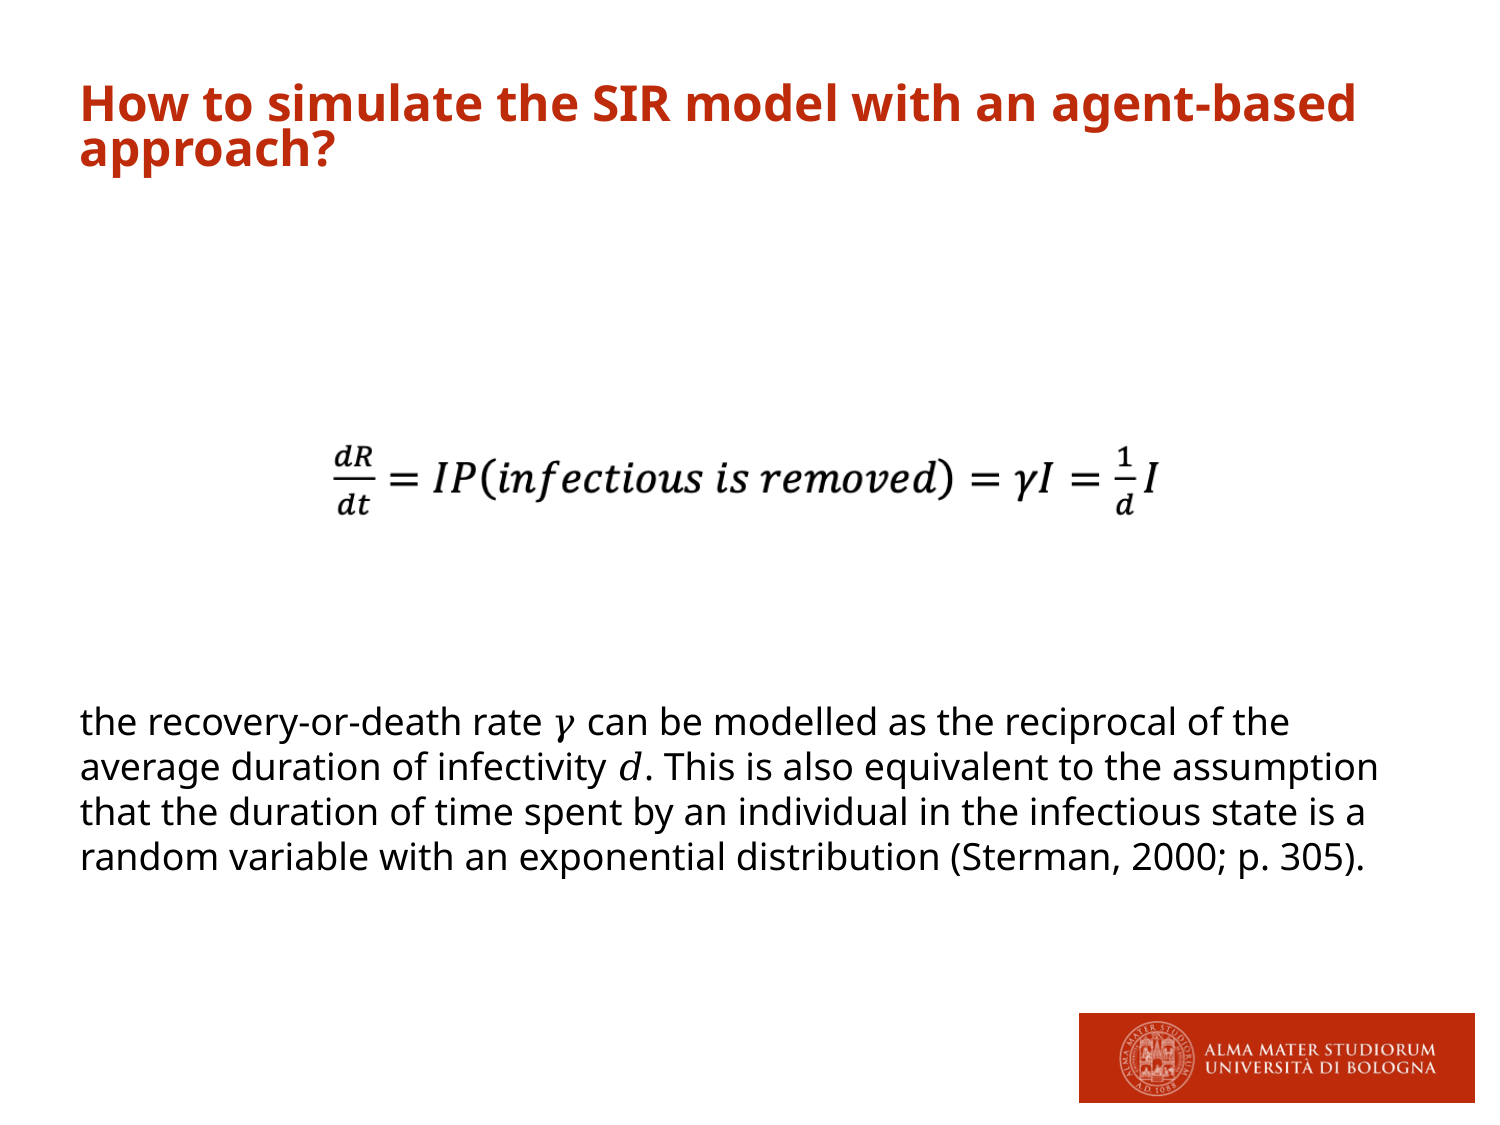

# How to simulate the SIR model with an agent-based approach?
the recovery-or-death rate 𝛾 can be modelled as the reciprocal of the average duration of infectivity 𝑑. This is also equivalent to the assumption that the duration of time spent by an individual in the infectious state is a random variable with an exponential distribution (Sterman, 2000; p. 305).